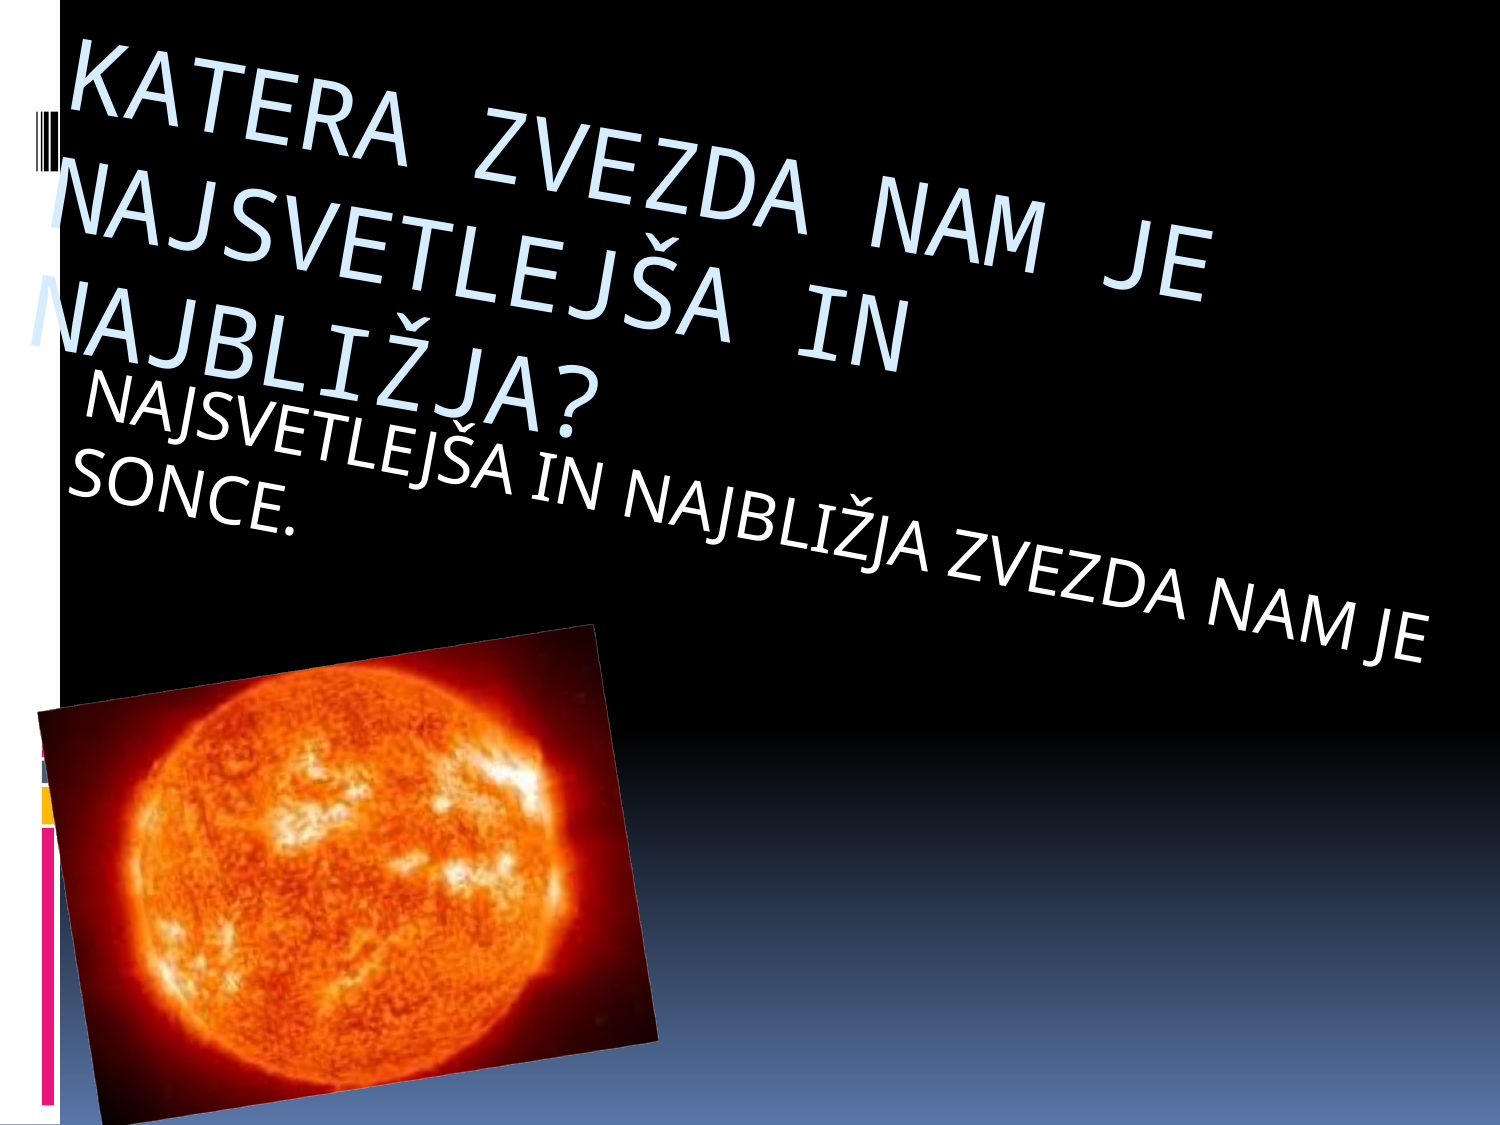

# KATERA ZVEZDA NAM JE NAJSVETLEJŠA IN NAJBLIŽJA?
NAJSVETLEJŠA IN NAJBLIŽJA ZVEZDA NAM JE SONCE.